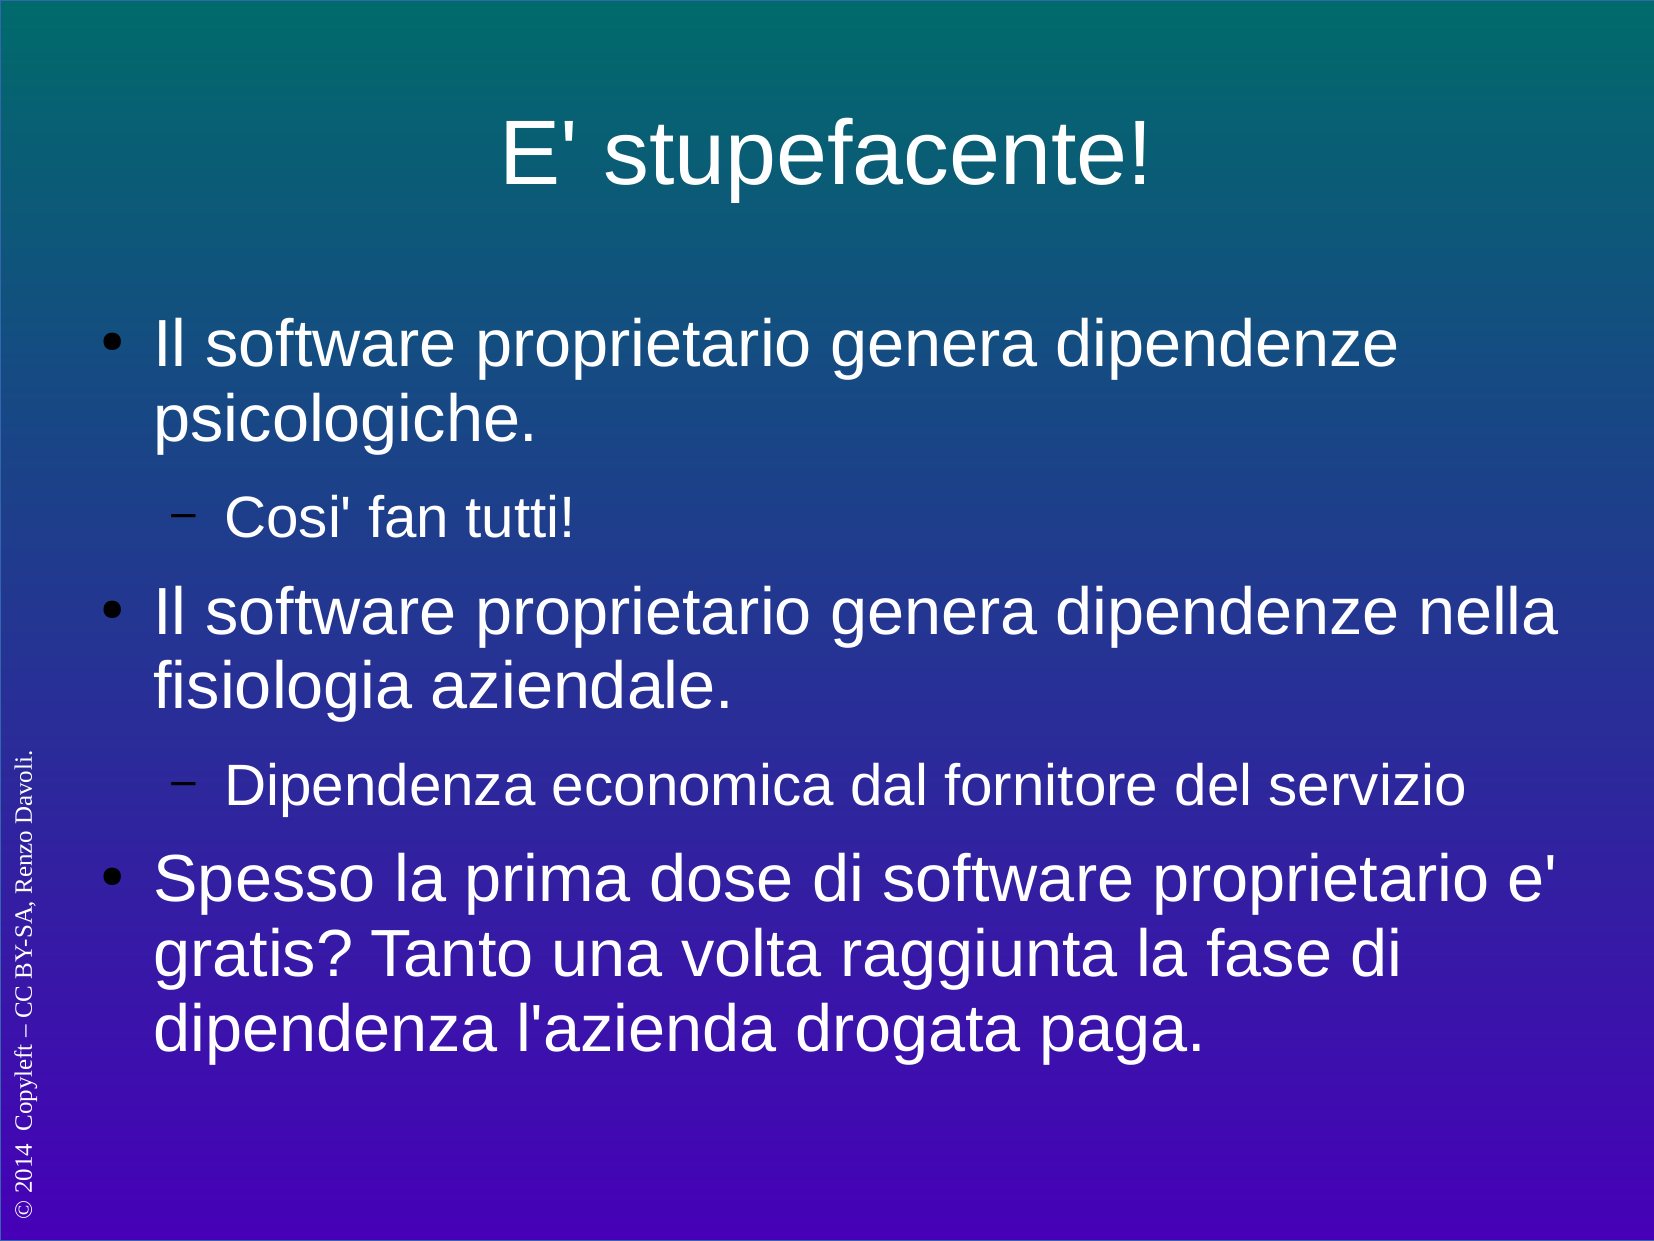

# E' stupefacente!
Il software proprietario genera dipendenze psicologiche.
Cosi' fan tutti!
Il software proprietario genera dipendenze nella fisiologia aziendale.
Dipendenza economica dal fornitore del servizio
Spesso la prima dose di software proprietario e' gratis? Tanto una volta raggiunta la fase di dipendenza l'azienda drogata paga.